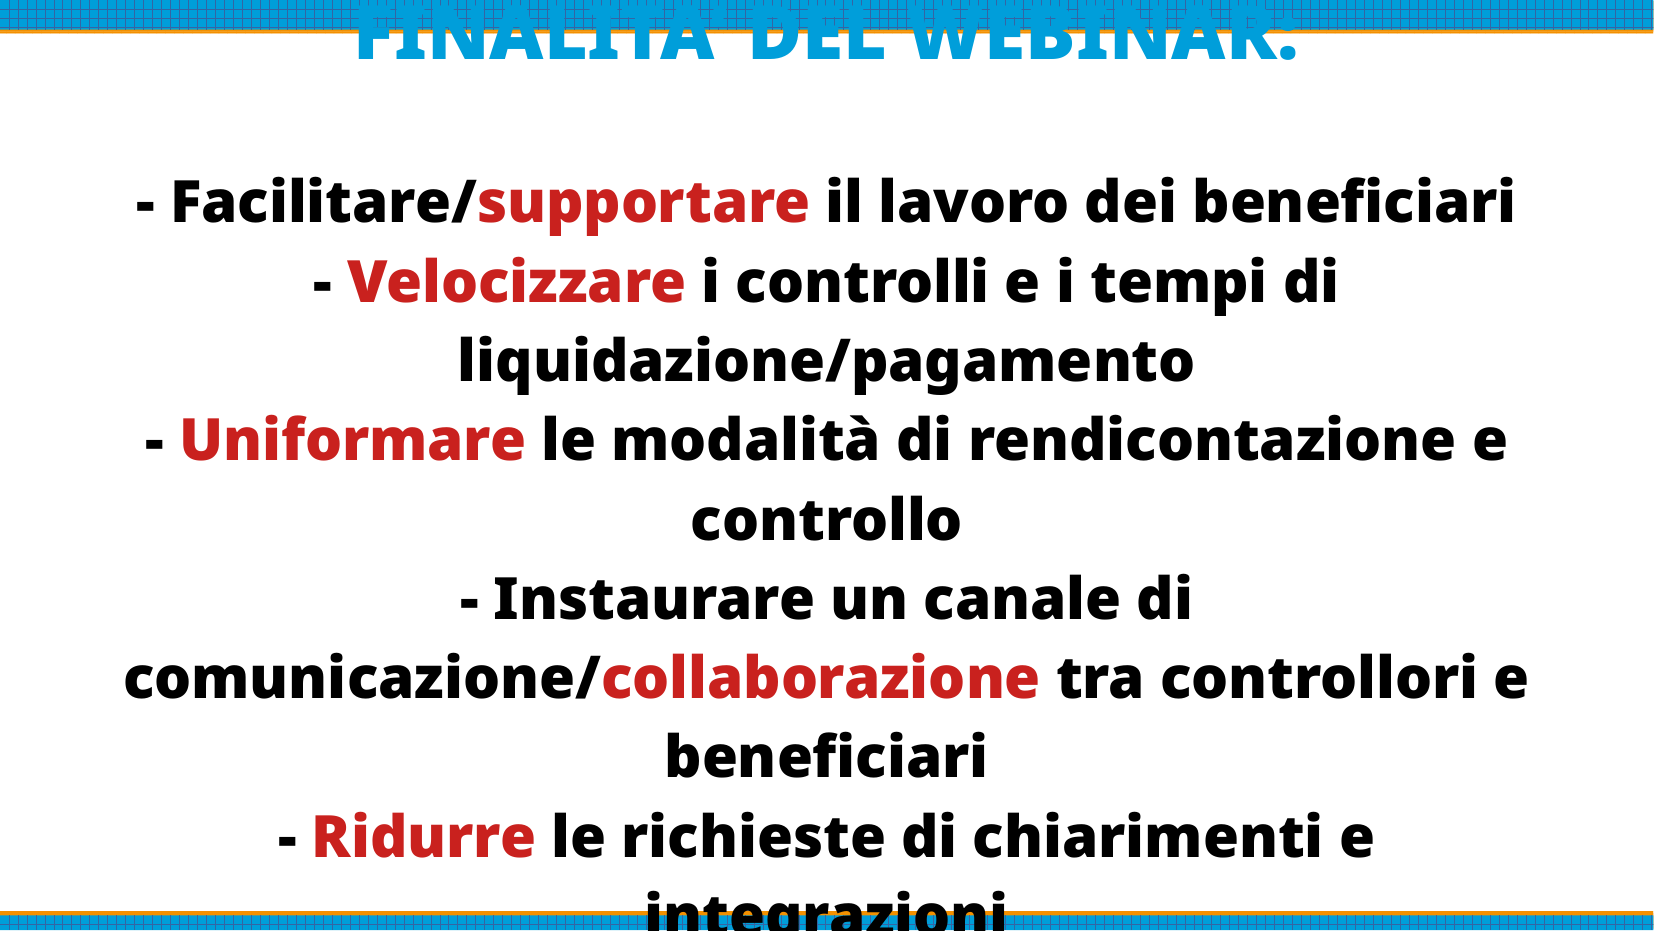

# FINALITA’ DEL WEBINAR:
- Facilitare/supportare il lavoro dei beneficiari
- Velocizzare i controlli e i tempi di liquidazione/pagamento
- Uniformare le modalità di rendicontazione e controllo
- Instaurare un canale di comunicazione/collaborazione tra controllori e beneficiari
- Ridurre le richieste di chiarimenti e integrazioni